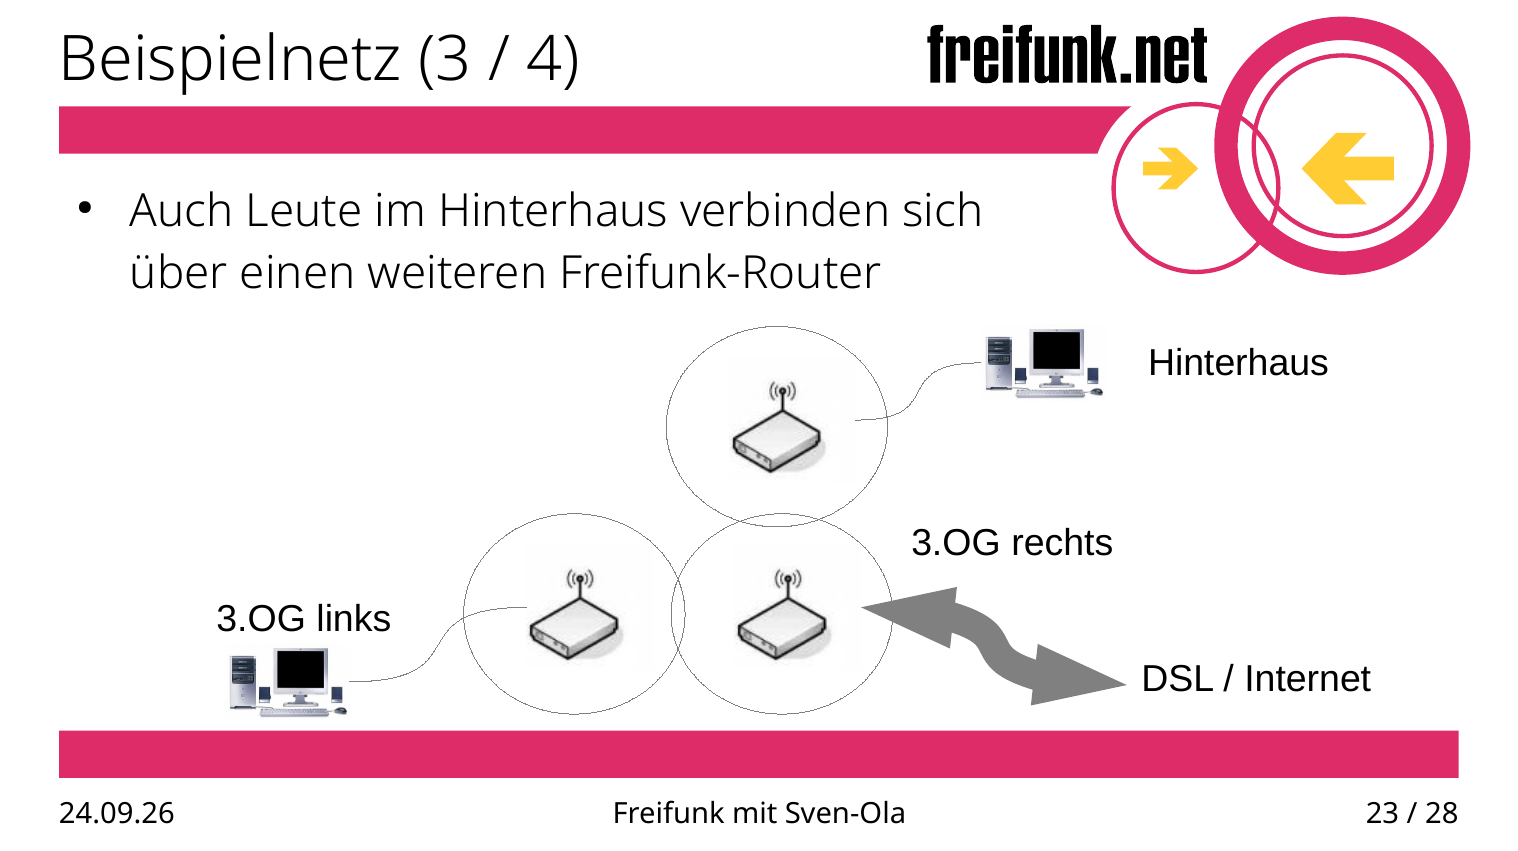

# Beispielnetz (3 / 4)
Auch Leute im Hinterhaus verbinden sich
über einen weiteren Freifunk-Router
Hinterhaus
3.OG rechts
3.OG links
DSL / Internet
Freifunk mit Sven-Ola
23